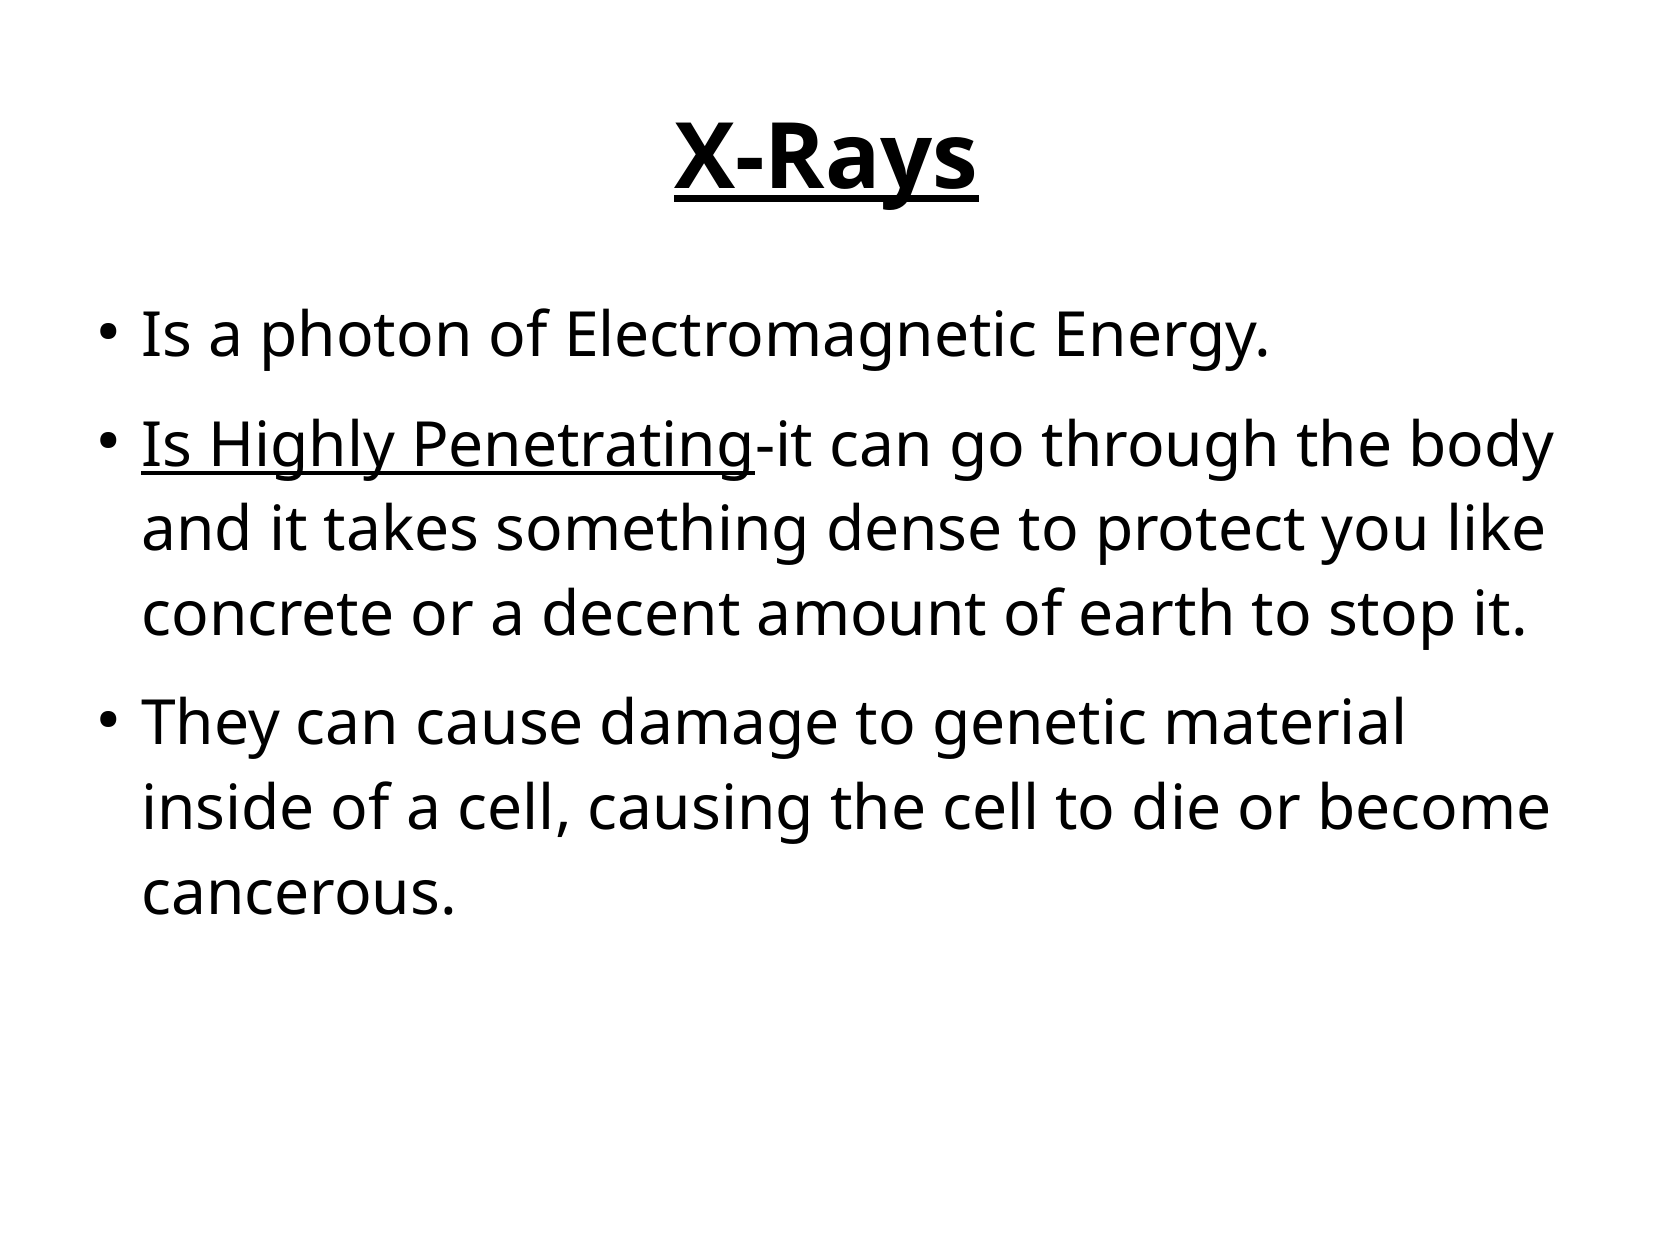

# X-Rays
Is a photon of Electromagnetic Energy.
Is Highly Penetrating-it can go through the body and it takes something dense to protect you like concrete or a decent amount of earth to stop it.
They can cause damage to genetic material inside of a cell, causing the cell to die or become cancerous.